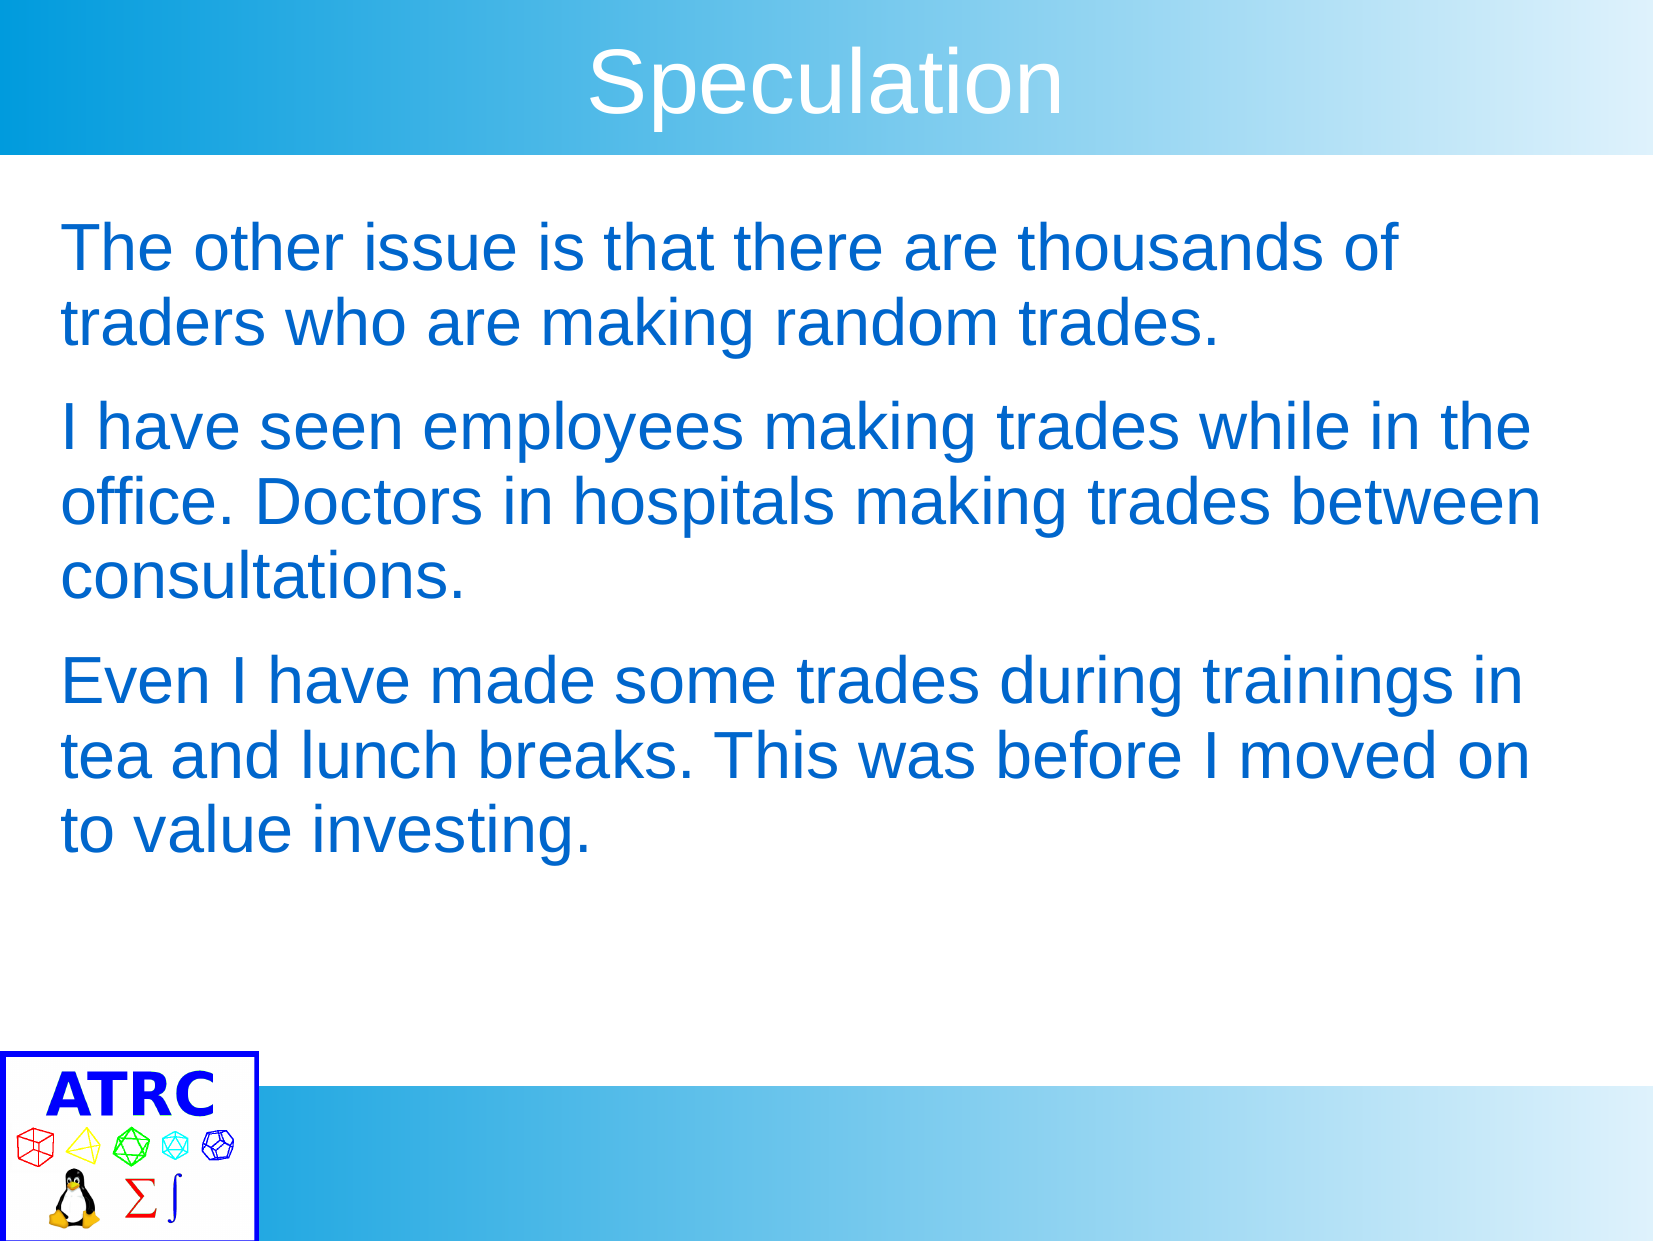

# Speculation
The other issue is that there are thousands of traders who are making random trades.
I have seen employees making trades while in the office. Doctors in hospitals making trades between consultations.
Even I have made some trades during trainings in tea and lunch breaks. This was before I moved on to value investing.